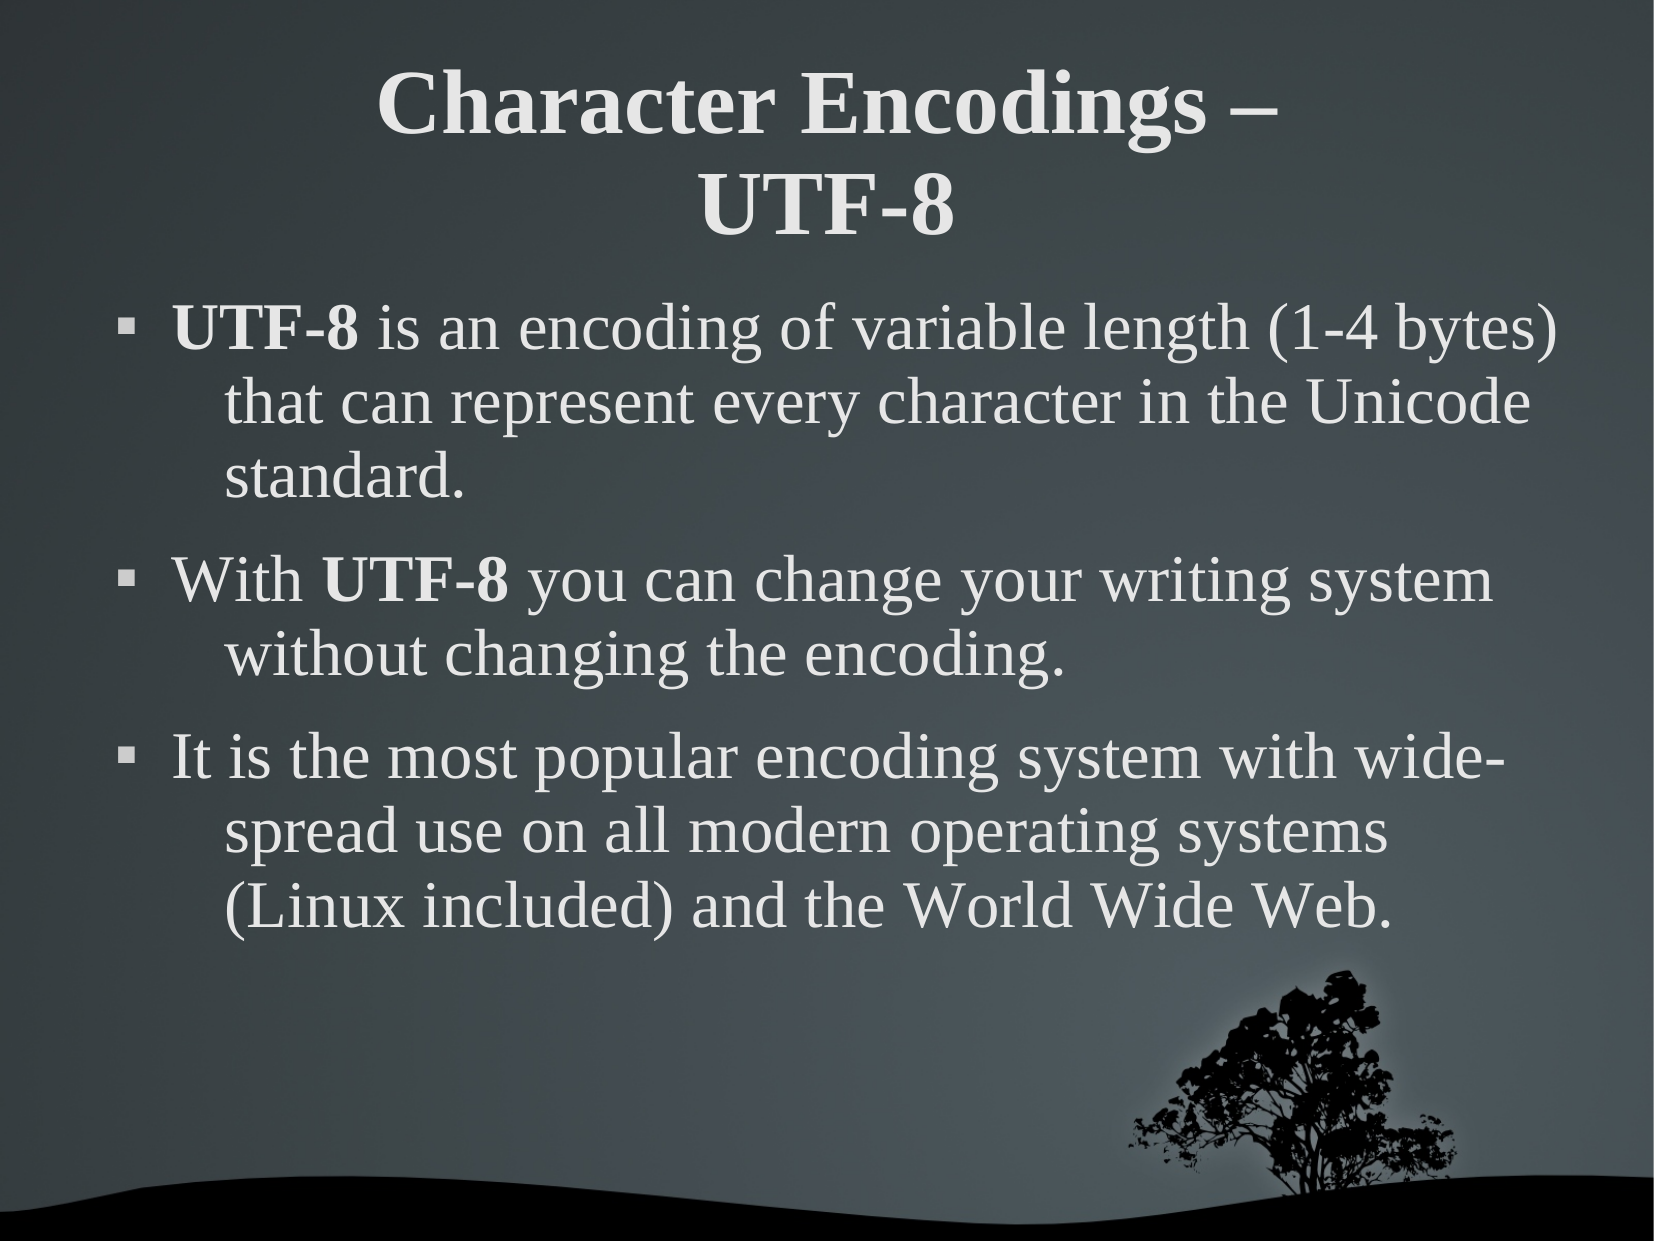

# Character Encodings – UTF-8
UTF-8 is an encoding of variable length (1-4 bytes) that can represent every character in the Unicode standard.
With UTF-8 you can change your writing system without changing the encoding.
It is the most popular encoding system with wide-spread use on all modern operating systems (Linux included) and the World Wide Web.